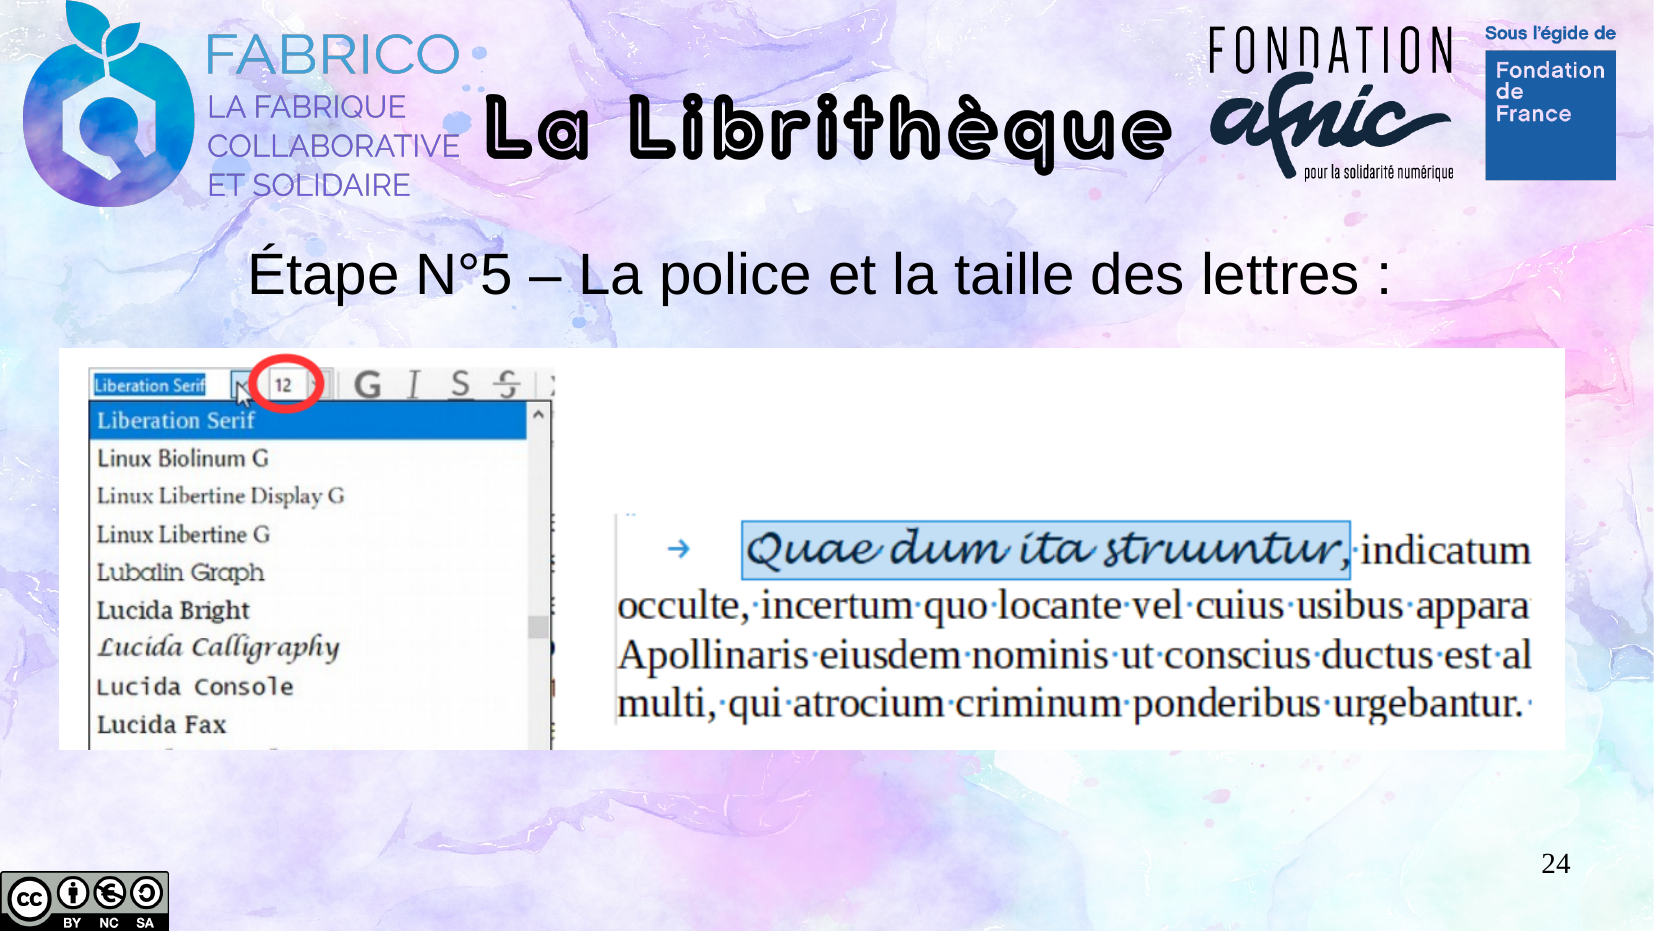

# Étape N°5 – La police et la taille des lettres :
24